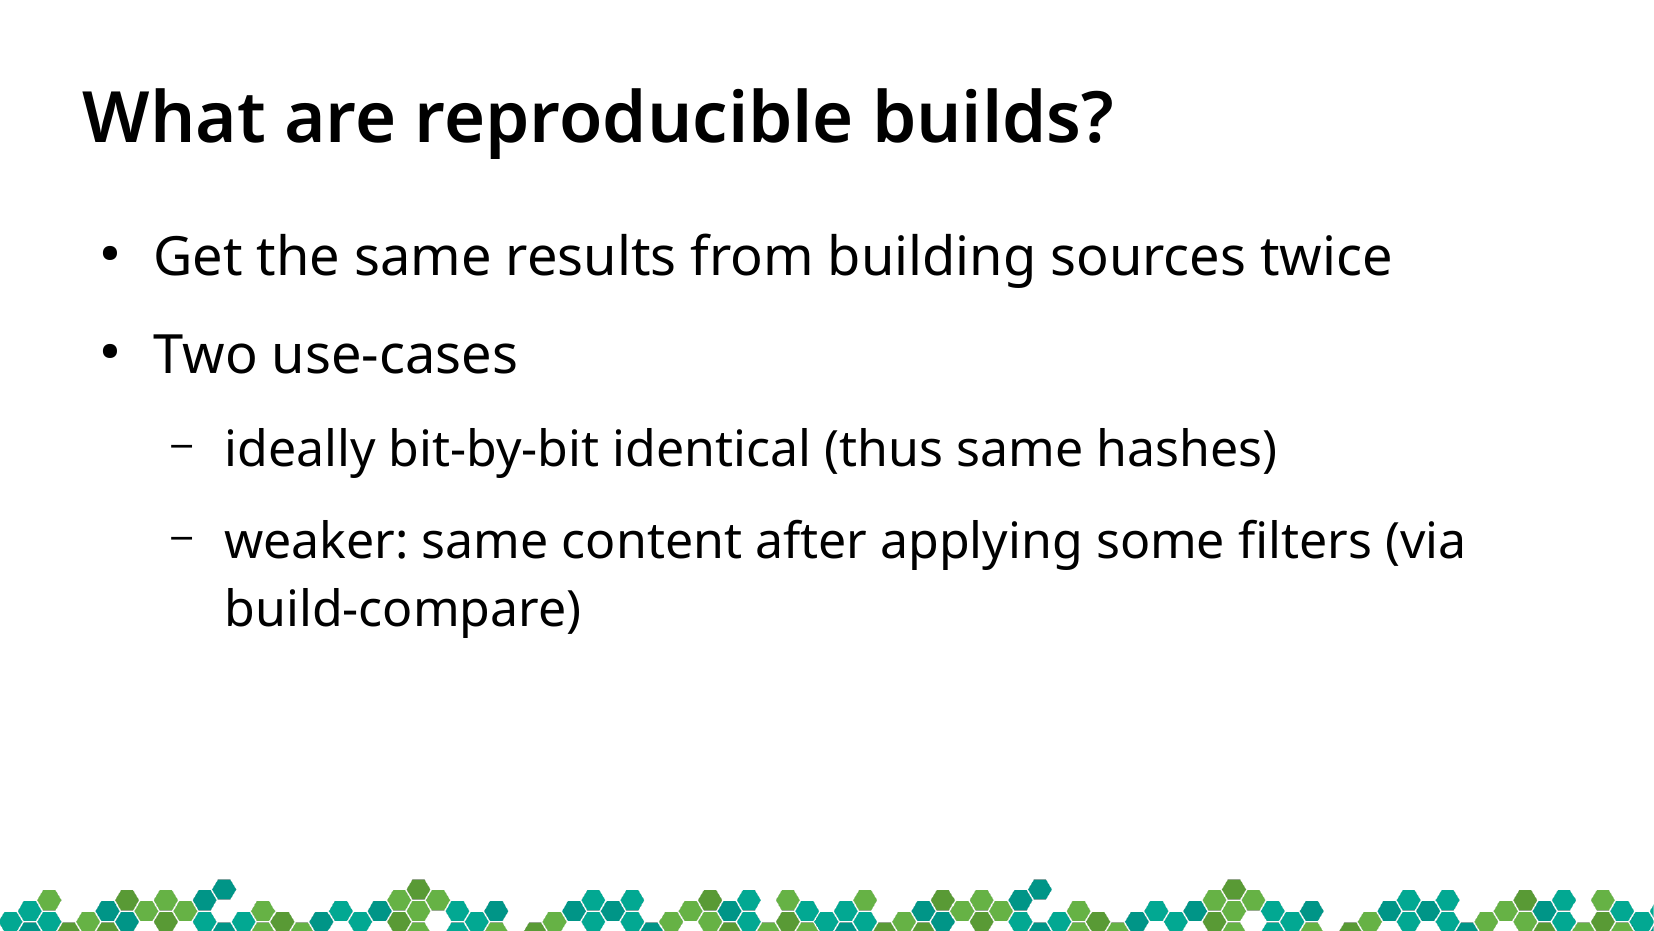

# What are reproducible builds?
Get the same results from building sources twice
Two use-cases
ideally bit-by-bit identical (thus same hashes)
weaker: same content after applying some filters (via build-compare)